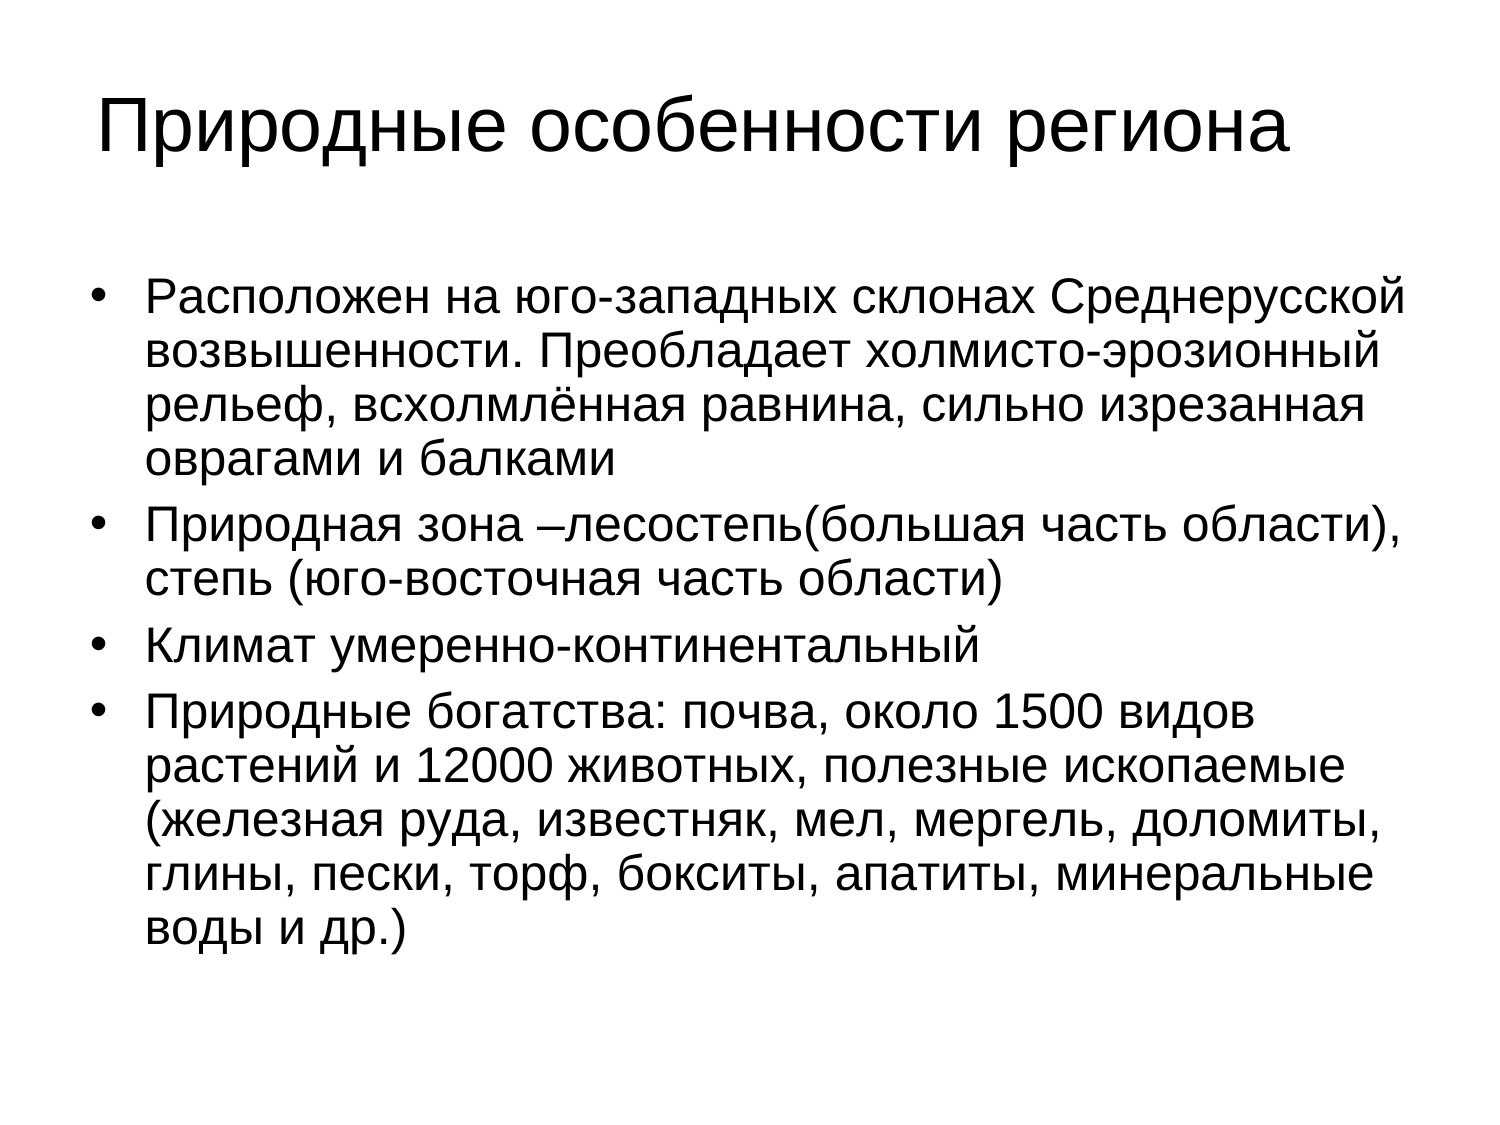

# Природные особенности региона
Расположен на юго-западных склонах Среднерусской возвышенности. Преобладает холмисто-эрозионный рельеф, всхолмлённая равнина, сильно изрезанная оврагами и балками
Природная зона –лесостепь(большая часть области), степь (юго-восточная часть области)
Климат умеренно-континентальный
Природные богатства: почва, около 1500 видов растений и 12000 животных, полезные ископаемые (железная руда, известняк, мел, мергель, доломиты, глины, пески, торф, бокситы, апатиты, минеральные воды и др.)